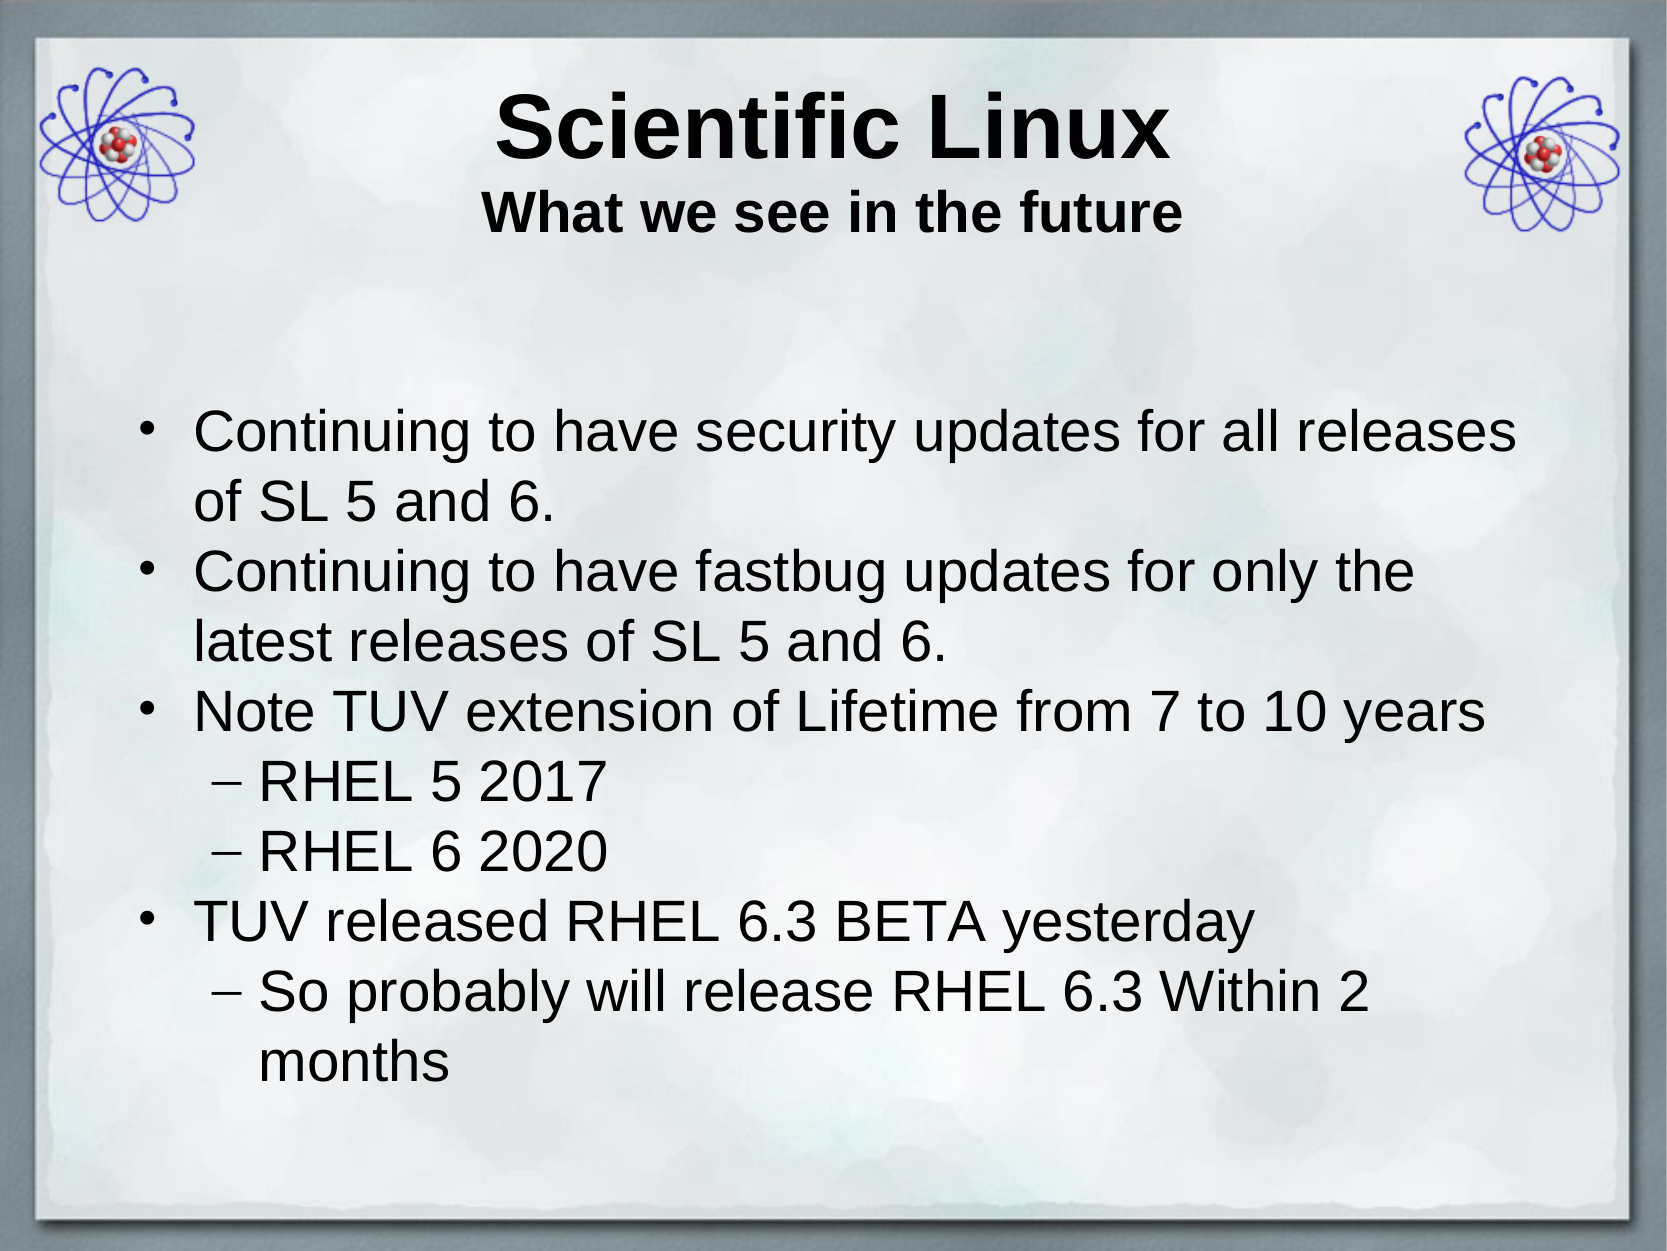

# Scientific Linux What we see in the future
Continuing to have security updates for all releases of SL 5 and 6.
Continuing to have fastbug updates for only the latest releases of SL 5 and 6.
Note TUV extension of Lifetime from 7 to 10 years
RHEL 5 2017
RHEL 6 2020
TUV released RHEL 6.3 BETA yesterday
So probably will release RHEL 6.3 Within 2 months